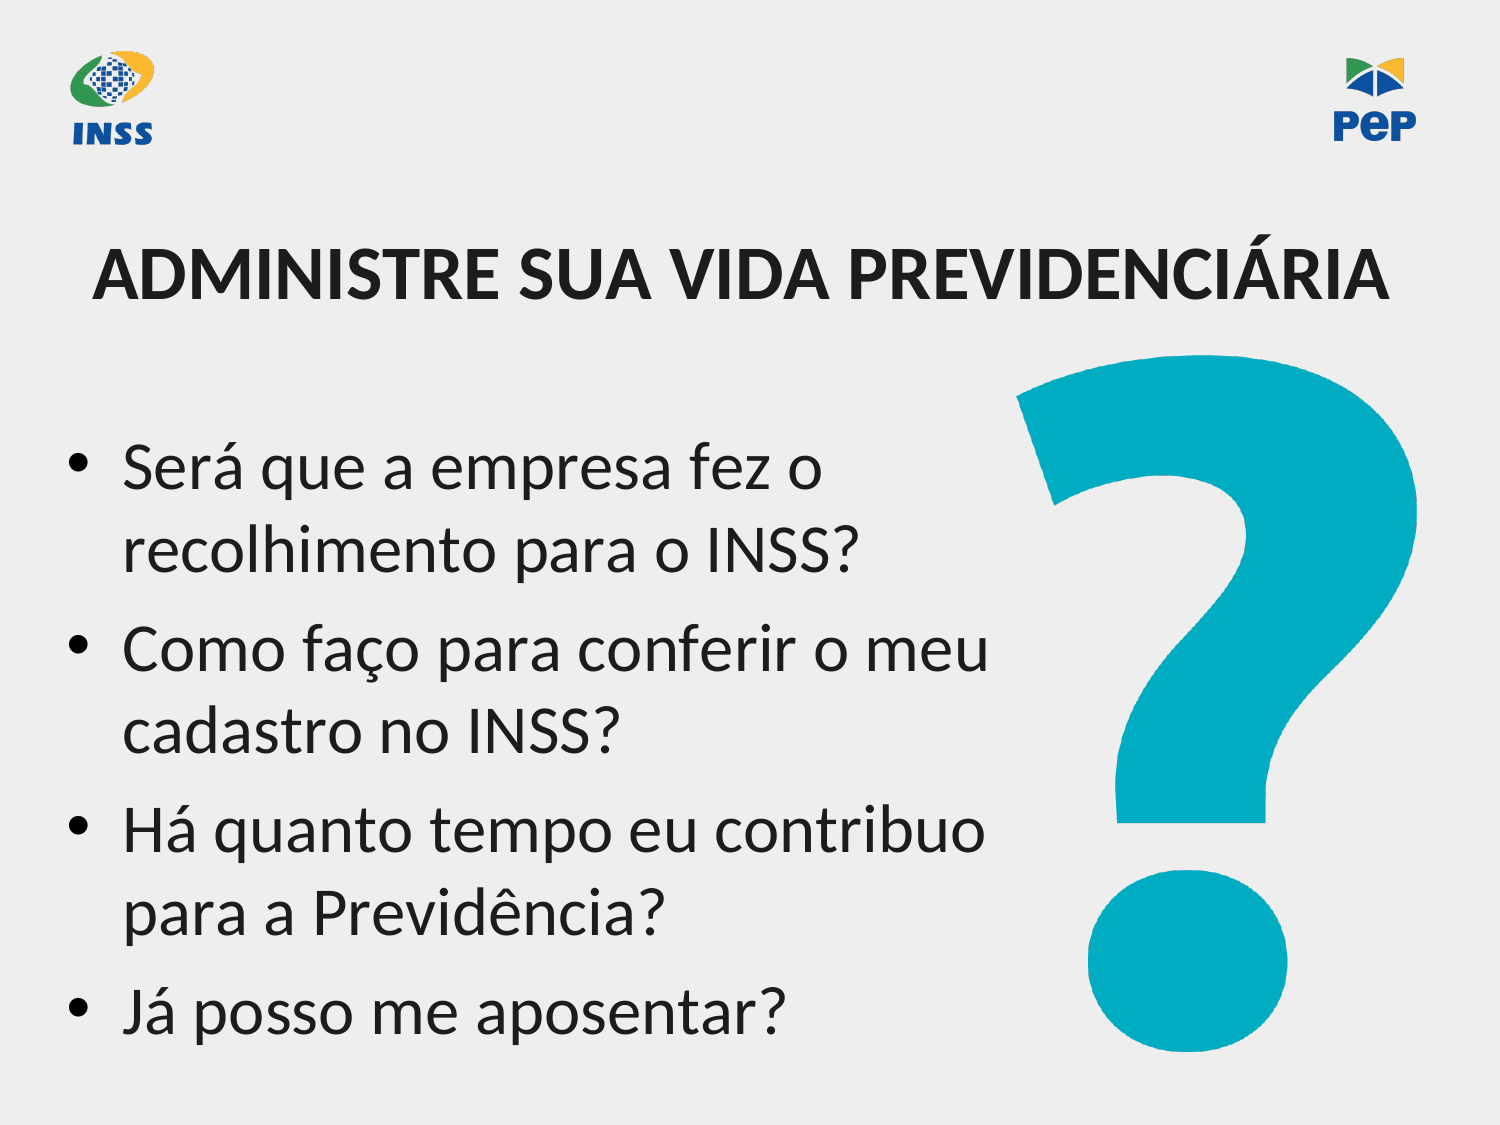

ADMINISTRE SUA VIDA PREVIDENCIÁRIA
# Será que a empresa fez o recolhimento para o INSS?
Como faço para conferir o meu cadastro no INSS?
Há quanto tempo eu contribuo para a Previdência?
Já posso me aposentar?